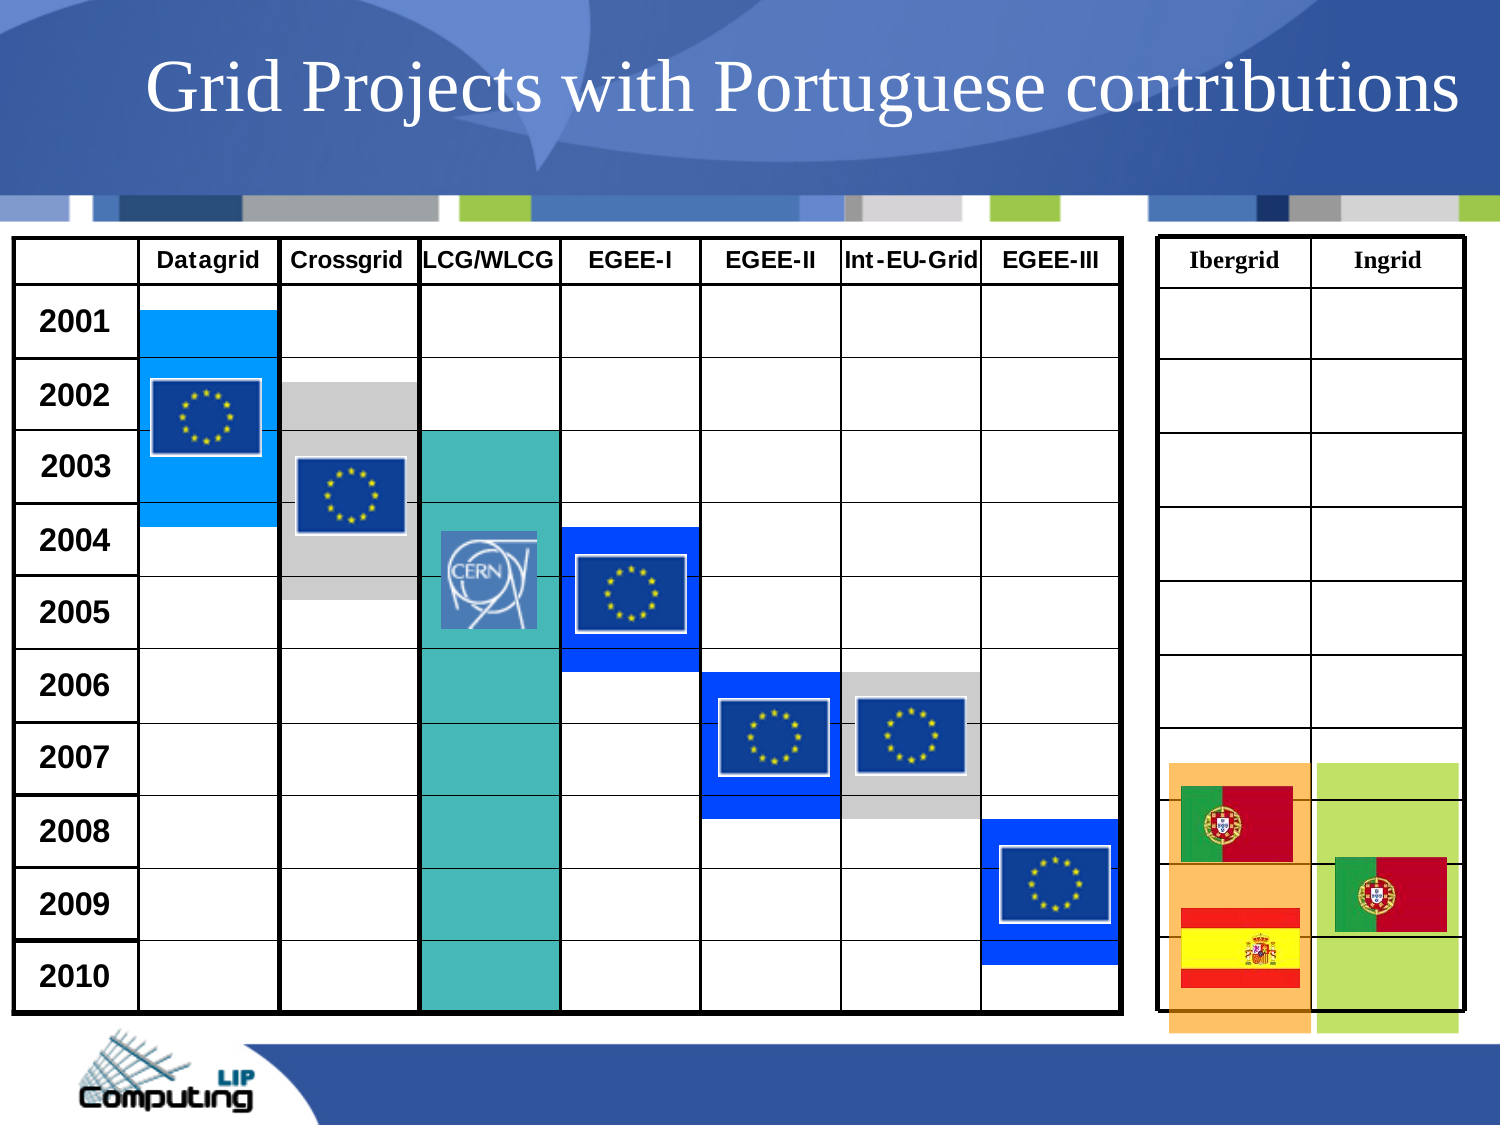

Grid Projects with Portuguese contributions
Ibergrid
Ingrid